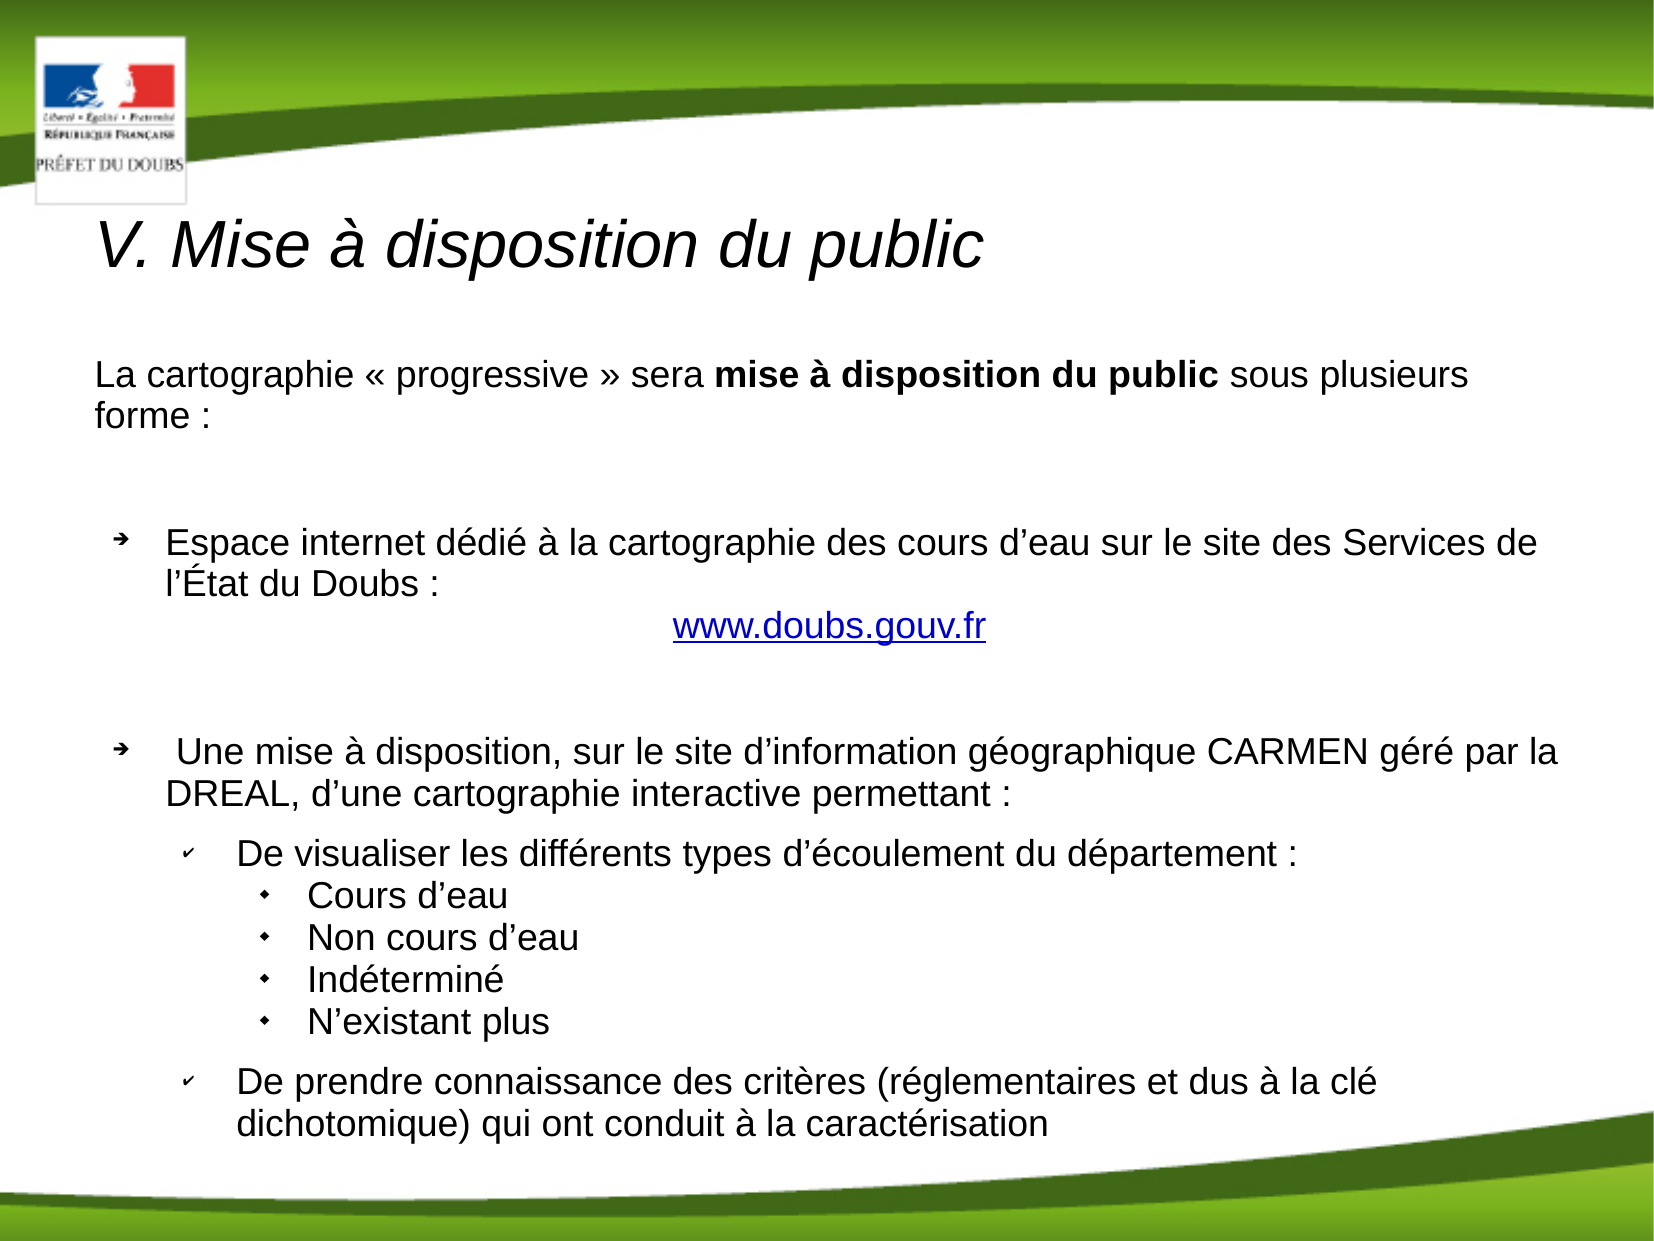

#
 Mise à disposition du public
La cartographie « progressive » sera mise à disposition du public sous plusieurs forme :
Espace internet dédié à la cartographie des cours d’eau sur le site des Services de l’État du Doubs :
www.doubs.gouv.fr
 Une mise à disposition, sur le site d’information géographique CARMEN géré par la DREAL, d’une cartographie interactive permettant :
De visualiser les différents types d’écoulement du département :
Cours d’eau
Non cours d’eau
Indéterminé
N’existant plus
De prendre connaissance des critères (réglementaires et dus à la clé dichotomique) qui ont conduit à la caractérisation